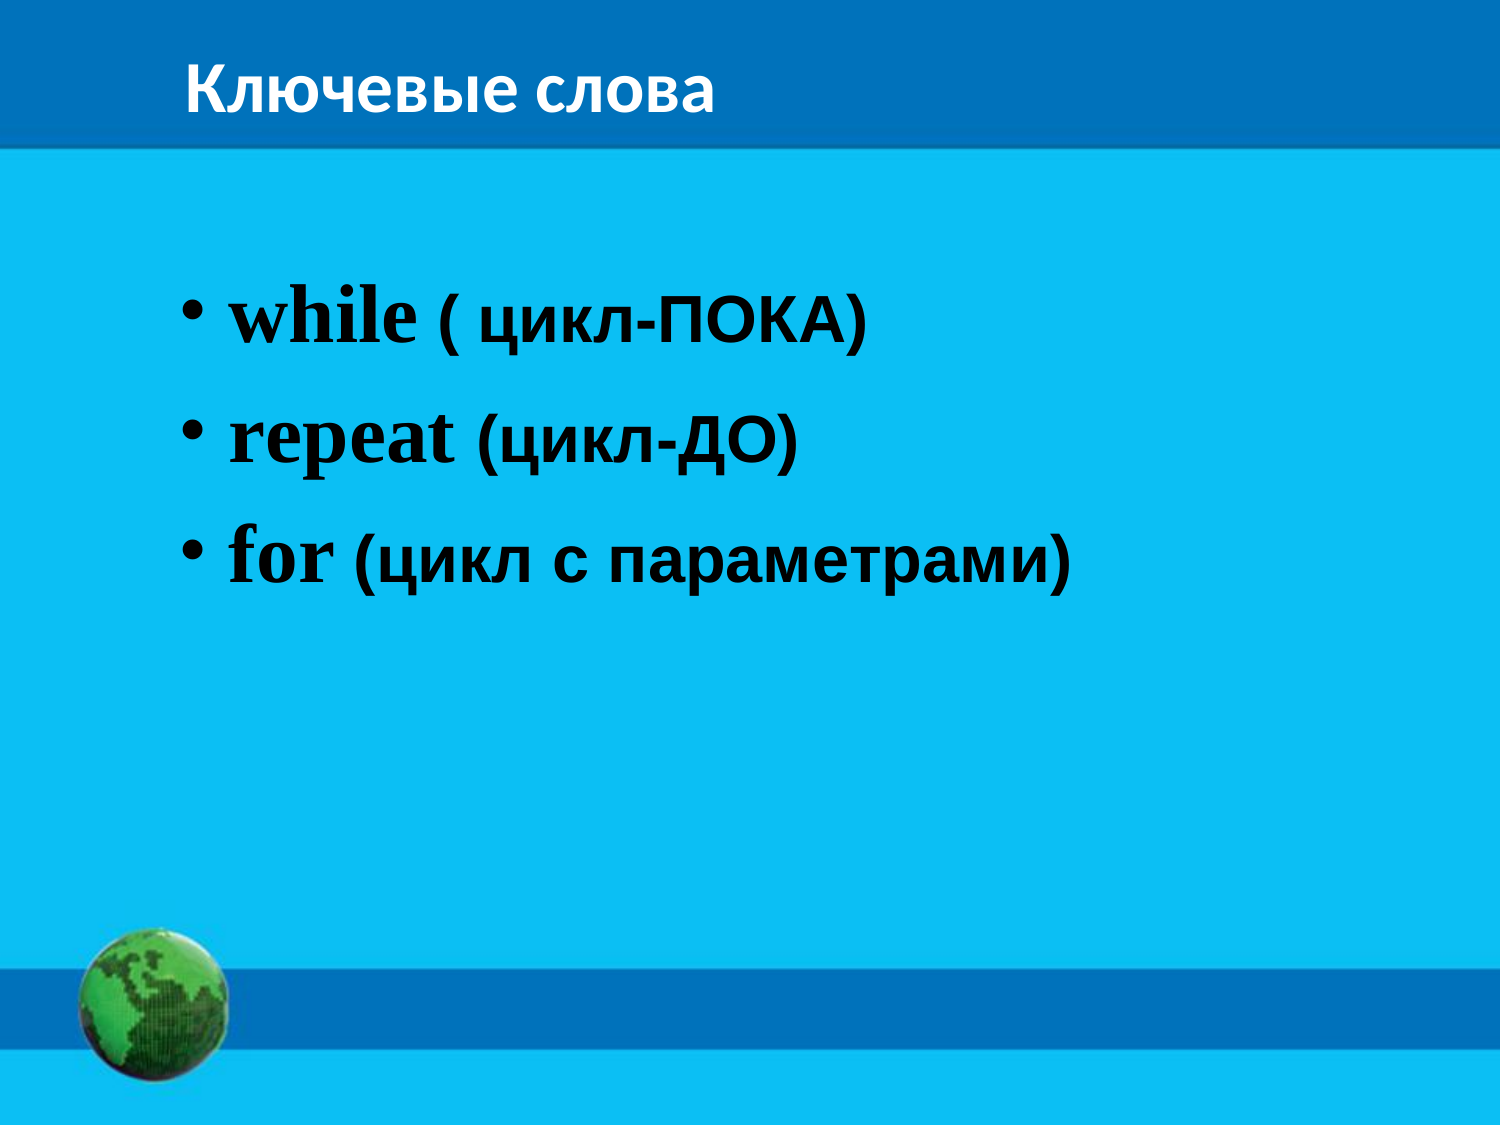

Ключевые слова
 while ( цикл-ПОКА)
 repeat (цикл-ДО)
 for (цикл с параметрами)